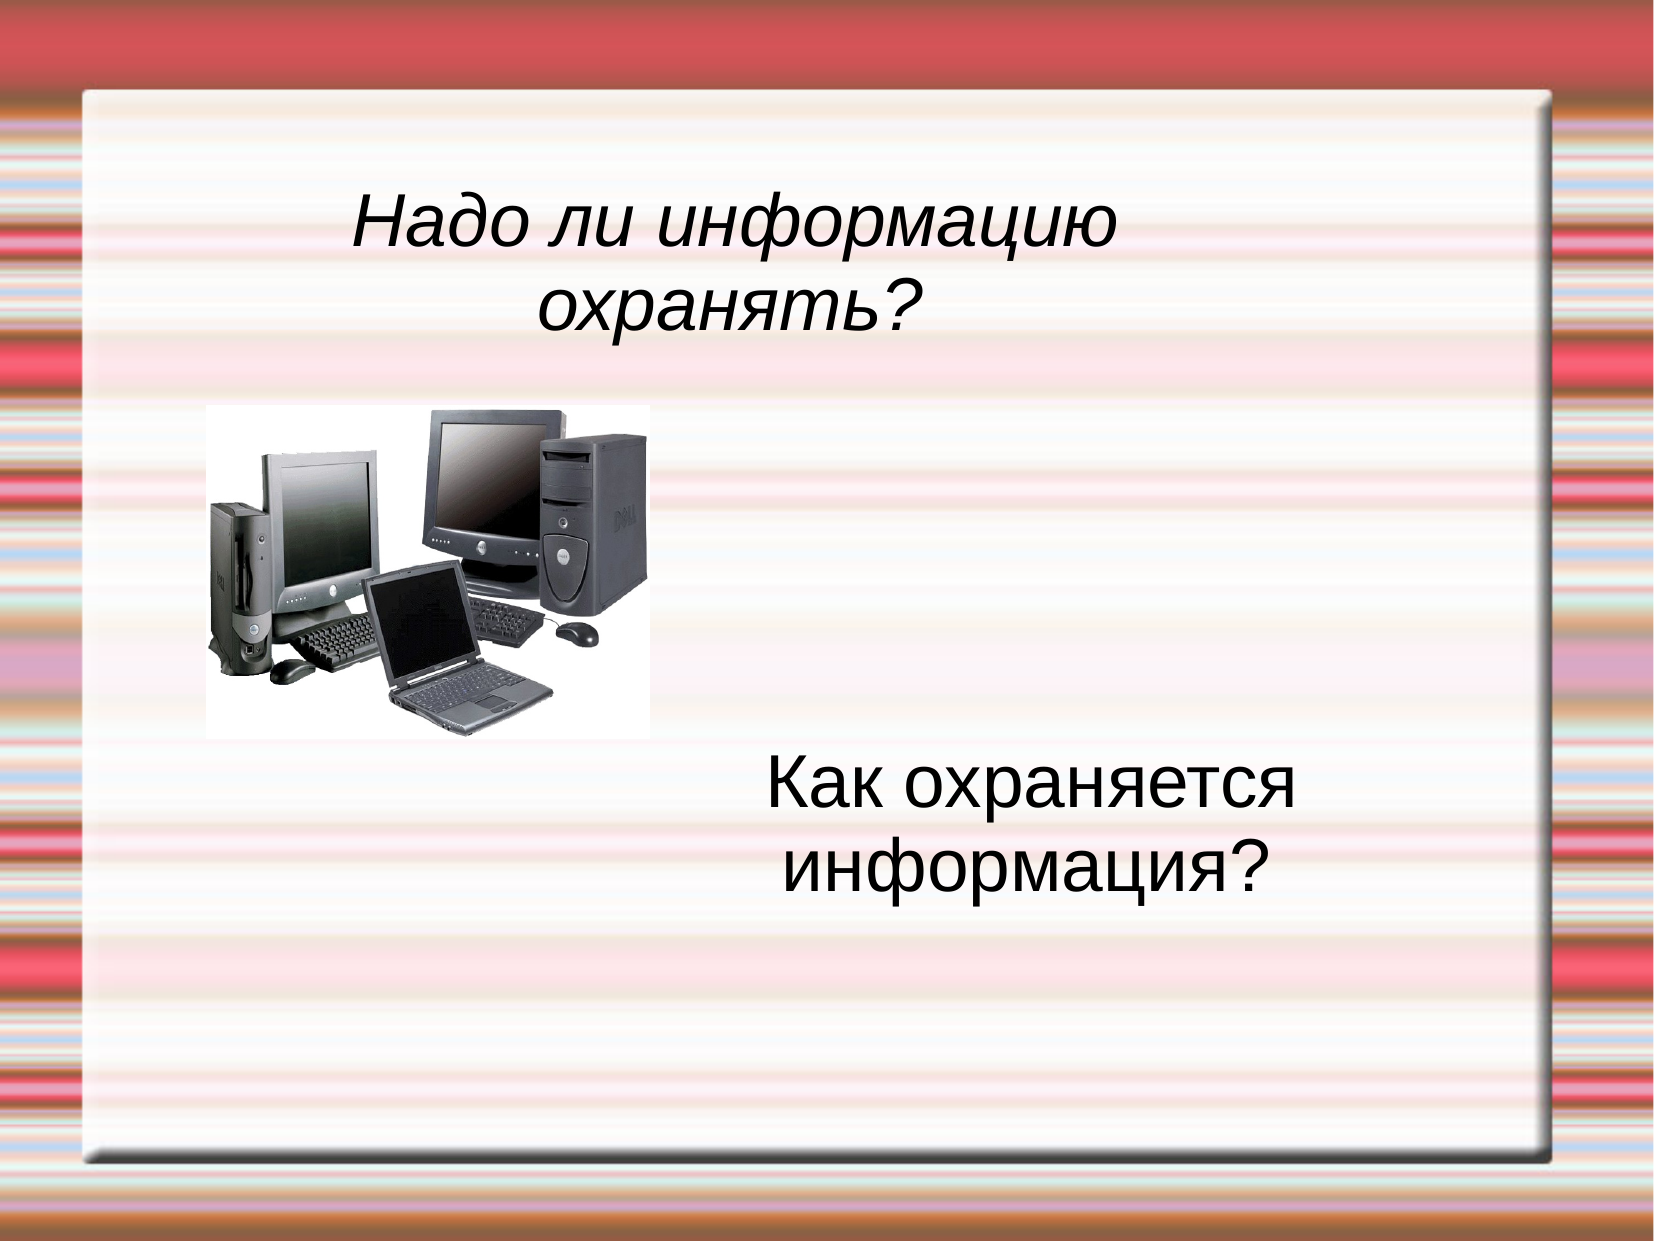

Надо ли информацию охранять?
Как охраняется информация?